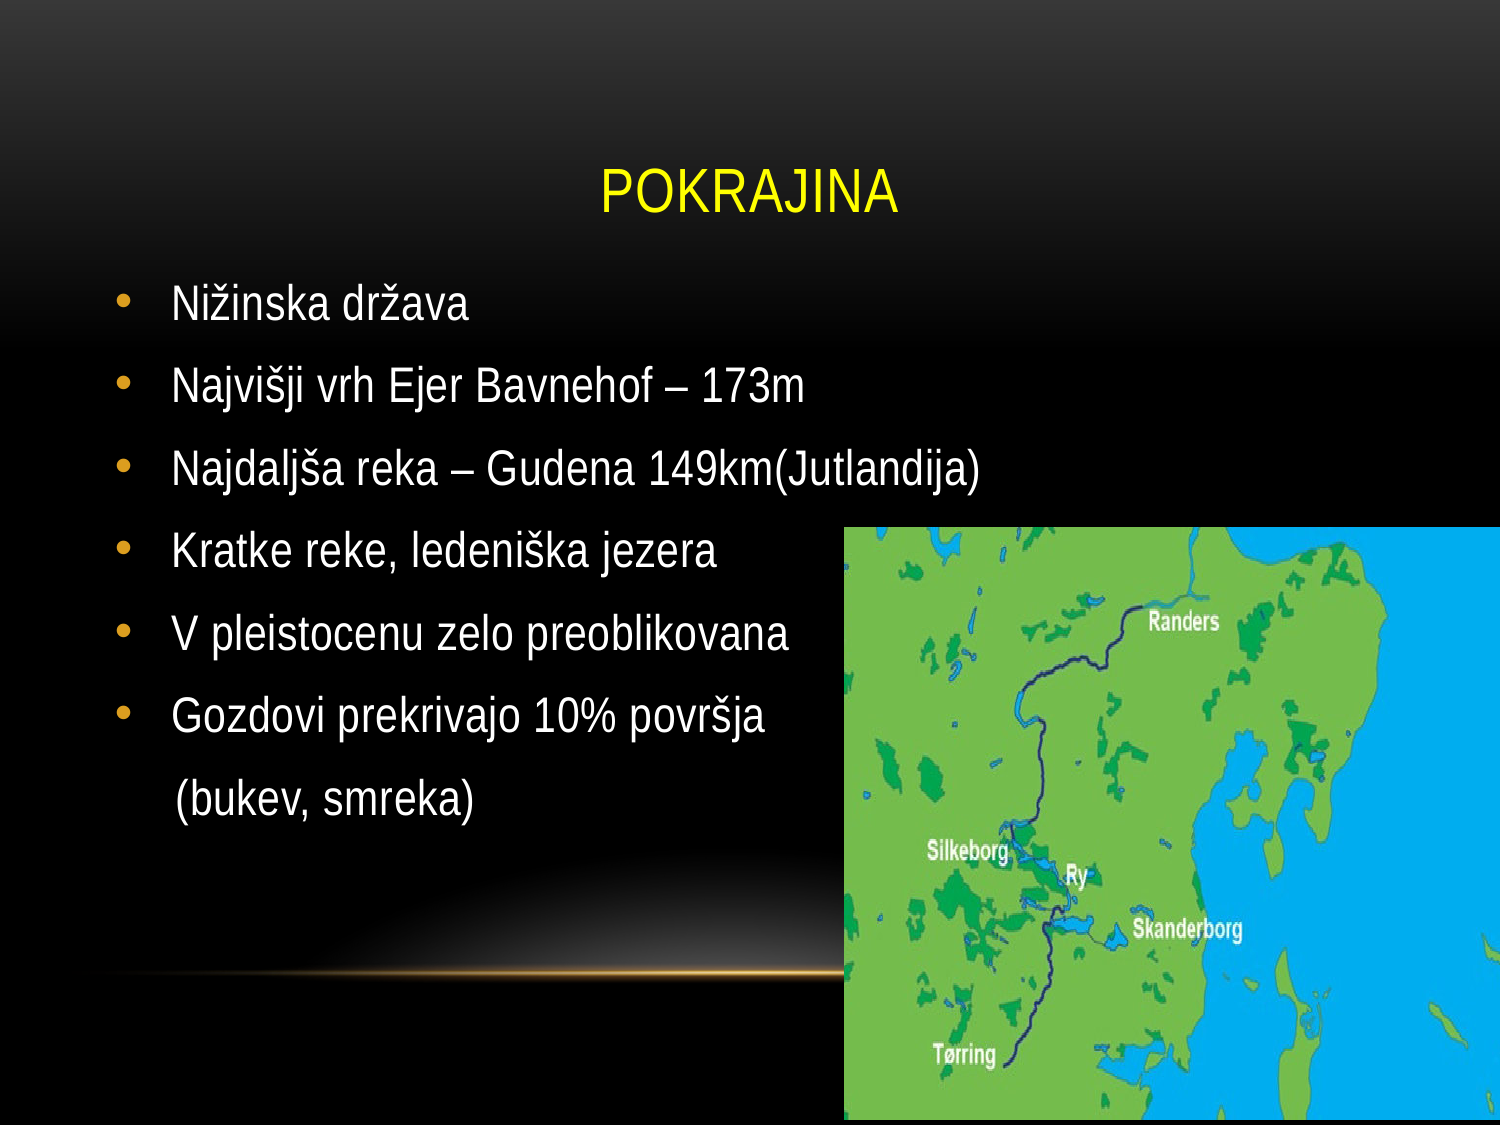

# POKRAJINA
Nižinska država
Najvišji vrh Ejer Bavnehof – 173m
Najdaljša reka – Gudena 149km(Jutlandija)
Kratke reke, ledeniška jezera
V pleistocenu zelo preoblikovana
Gozdovi prekrivajo 10% površja
 (bukev, smreka)